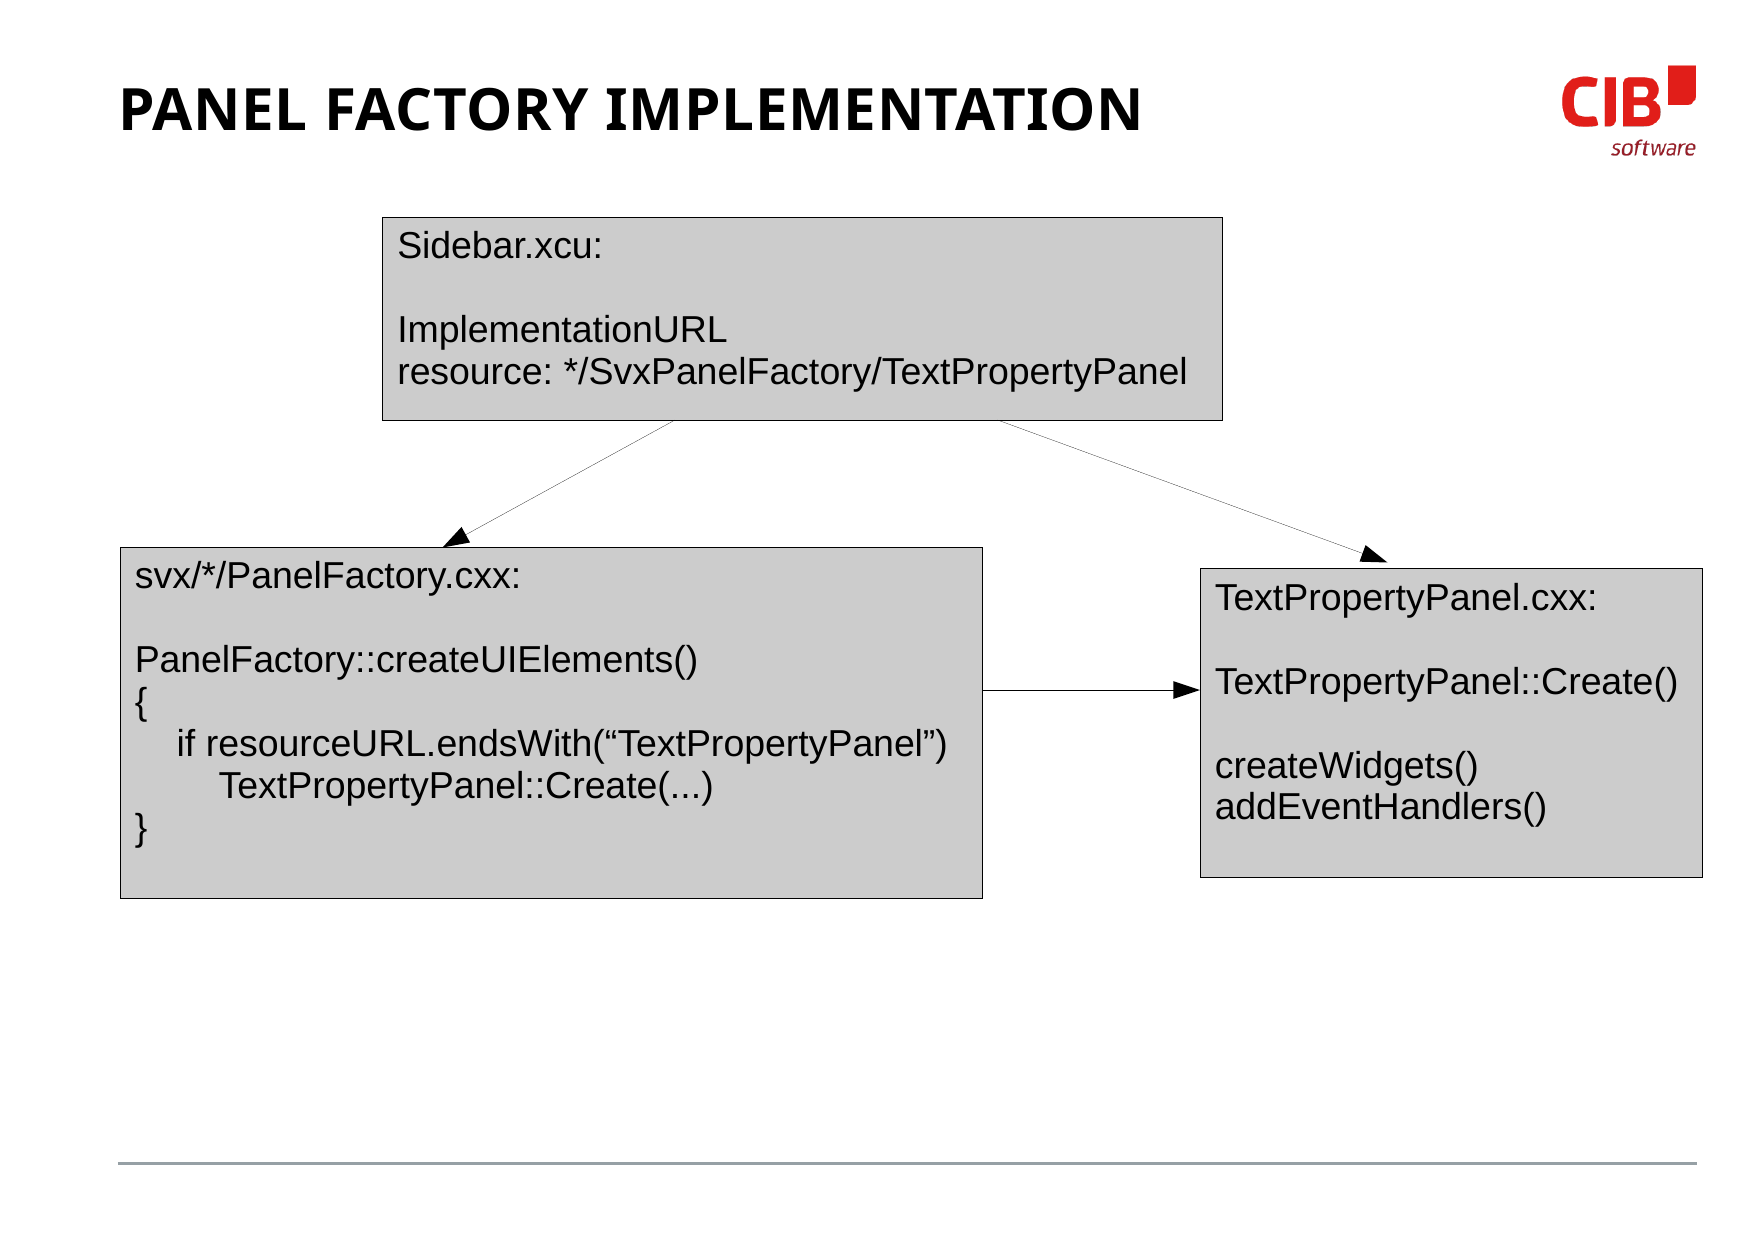

# PANEL Factory implementationl
Sidebar.xcu:
ImplementationURL
resource: */SvxPanelFactory/TextPropertyPanel
svx/*/PanelFactory.cxx:
PanelFactory::createUIElements()
{
 if resourceURL.endsWith(“TextPropertyPanel”)
 TextPropertyPanel::Create(...)
}
TextPropertyPanel.cxx:
TextPropertyPanel::Create()
createWidgets()
addEventHandlers()